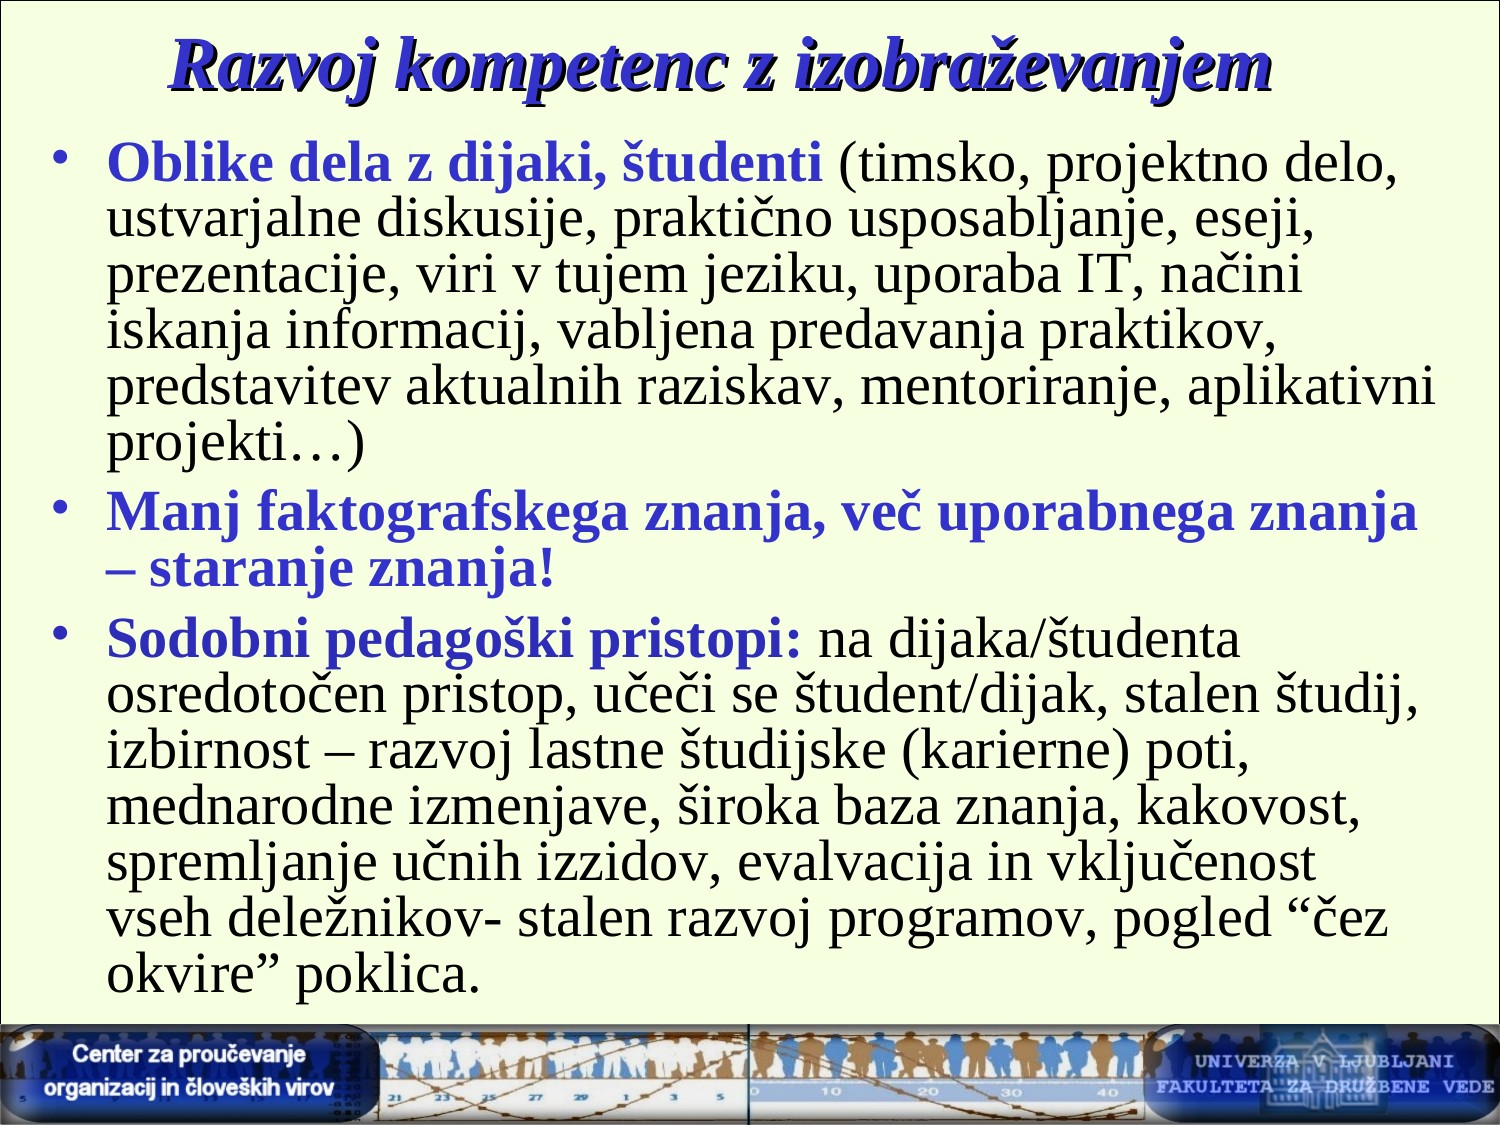

# Razvoj kompetenc z izobraževanjem
Oblike dela z dijaki, študenti (timsko, projektno delo, ustvarjalne diskusije, praktično usposabljanje, eseji, prezentacije, viri v tujem jeziku, uporaba IT, načini iskanja informacij, vabljena predavanja praktikov, predstavitev aktualnih raziskav, mentoriranje, aplikativni projekti…)
Manj faktografskega znanja, več uporabnega znanja – staranje znanja!
Sodobni pedagoški pristopi: na dijaka/študenta osredotočen pristop, učeči se študent/dijak, stalen študij, izbirnost – razvoj lastne študijske (karierne) poti, mednarodne izmenjave, široka baza znanja, kakovost, spremljanje učnih izzidov, evalvacija in vključenost vseh deležnikov- stalen razvoj programov, pogled “čez okvire” poklica.